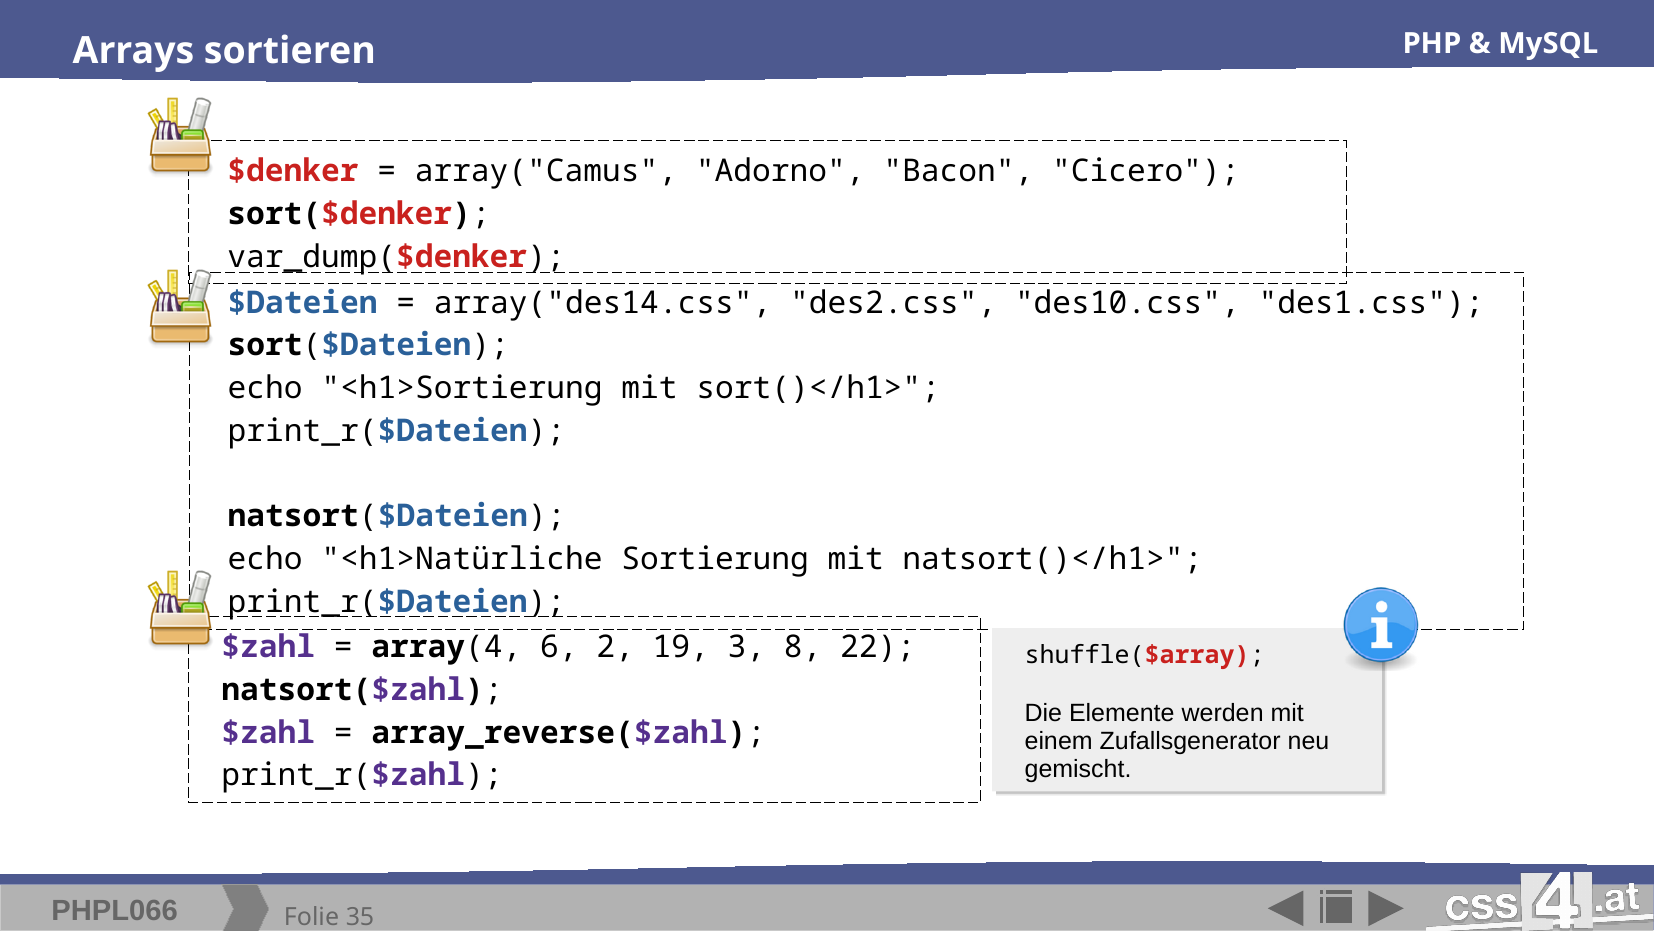

PHP & MySQL
Arrays sortieren
$denker = array("Camus", "Adorno", "Bacon", "Cicero");
sort($denker);
var_dump($denker);
$Dateien = array("des14.css", "des2.css", "des10.css", "des1.css");
sort($Dateien);
echo "<h1>Sortierung mit sort()</h1>";
print_r($Dateien);
natsort($Dateien);
echo "<h1>Natürliche Sortierung mit natsort()</h1>";
print_r($Dateien);
$zahl = array(4, 6, 2, 19, 3, 8, 22);
natsort($zahl);
$zahl = array_reverse($zahl);
print_r($zahl);
shuffle($array);
Die Elemente werden mit einem Zufallsgenerator neu gemischt.
PHPL066
Folie